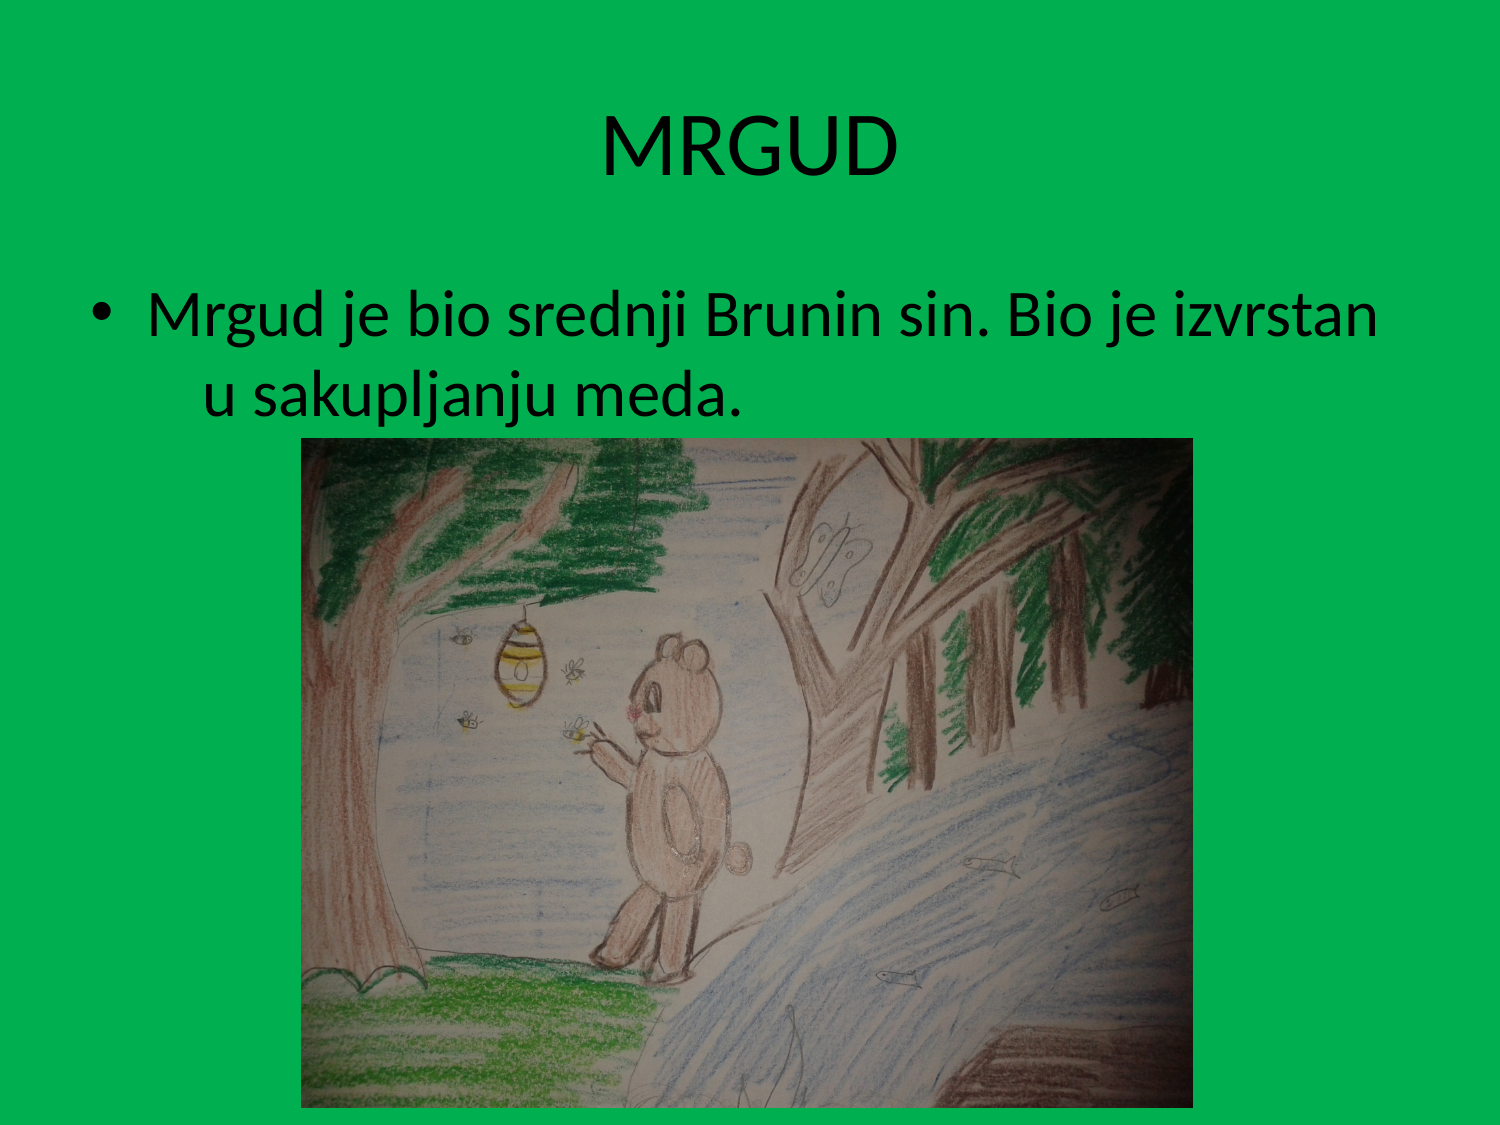

# MRGUD
Mrgud je bio srednji Brunin sin. Bio je izvrstan u sakupljanju meda.